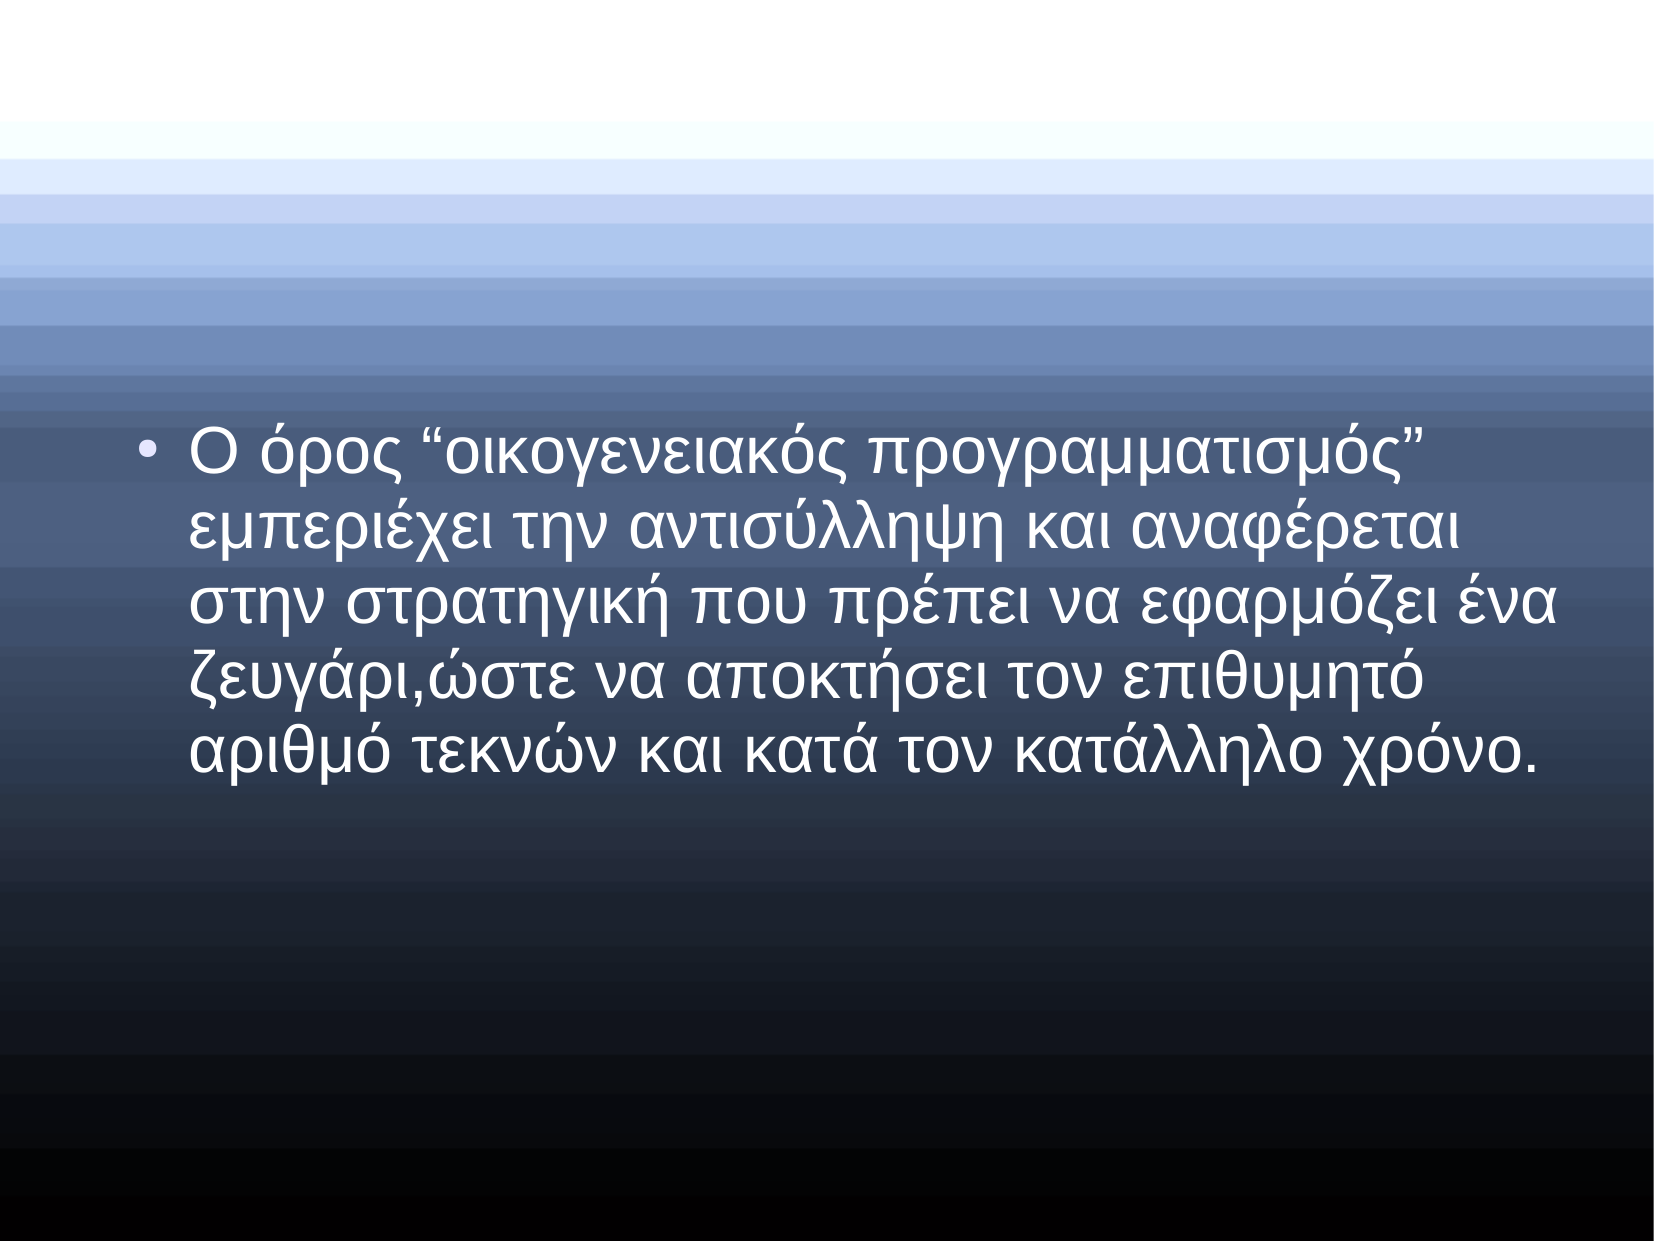

# Ο όρος “οικογενειακός προγραμματισμός” εμπεριέχει την αντισύλληψη και αναφέρεται στην στρατηγική που πρέπει να εφαρμόζει ένα ζευγάρι,ώστε να αποκτήσει τον επιθυμητό αριθμό τεκνών και κατά τον κατάλληλο χρόνο.